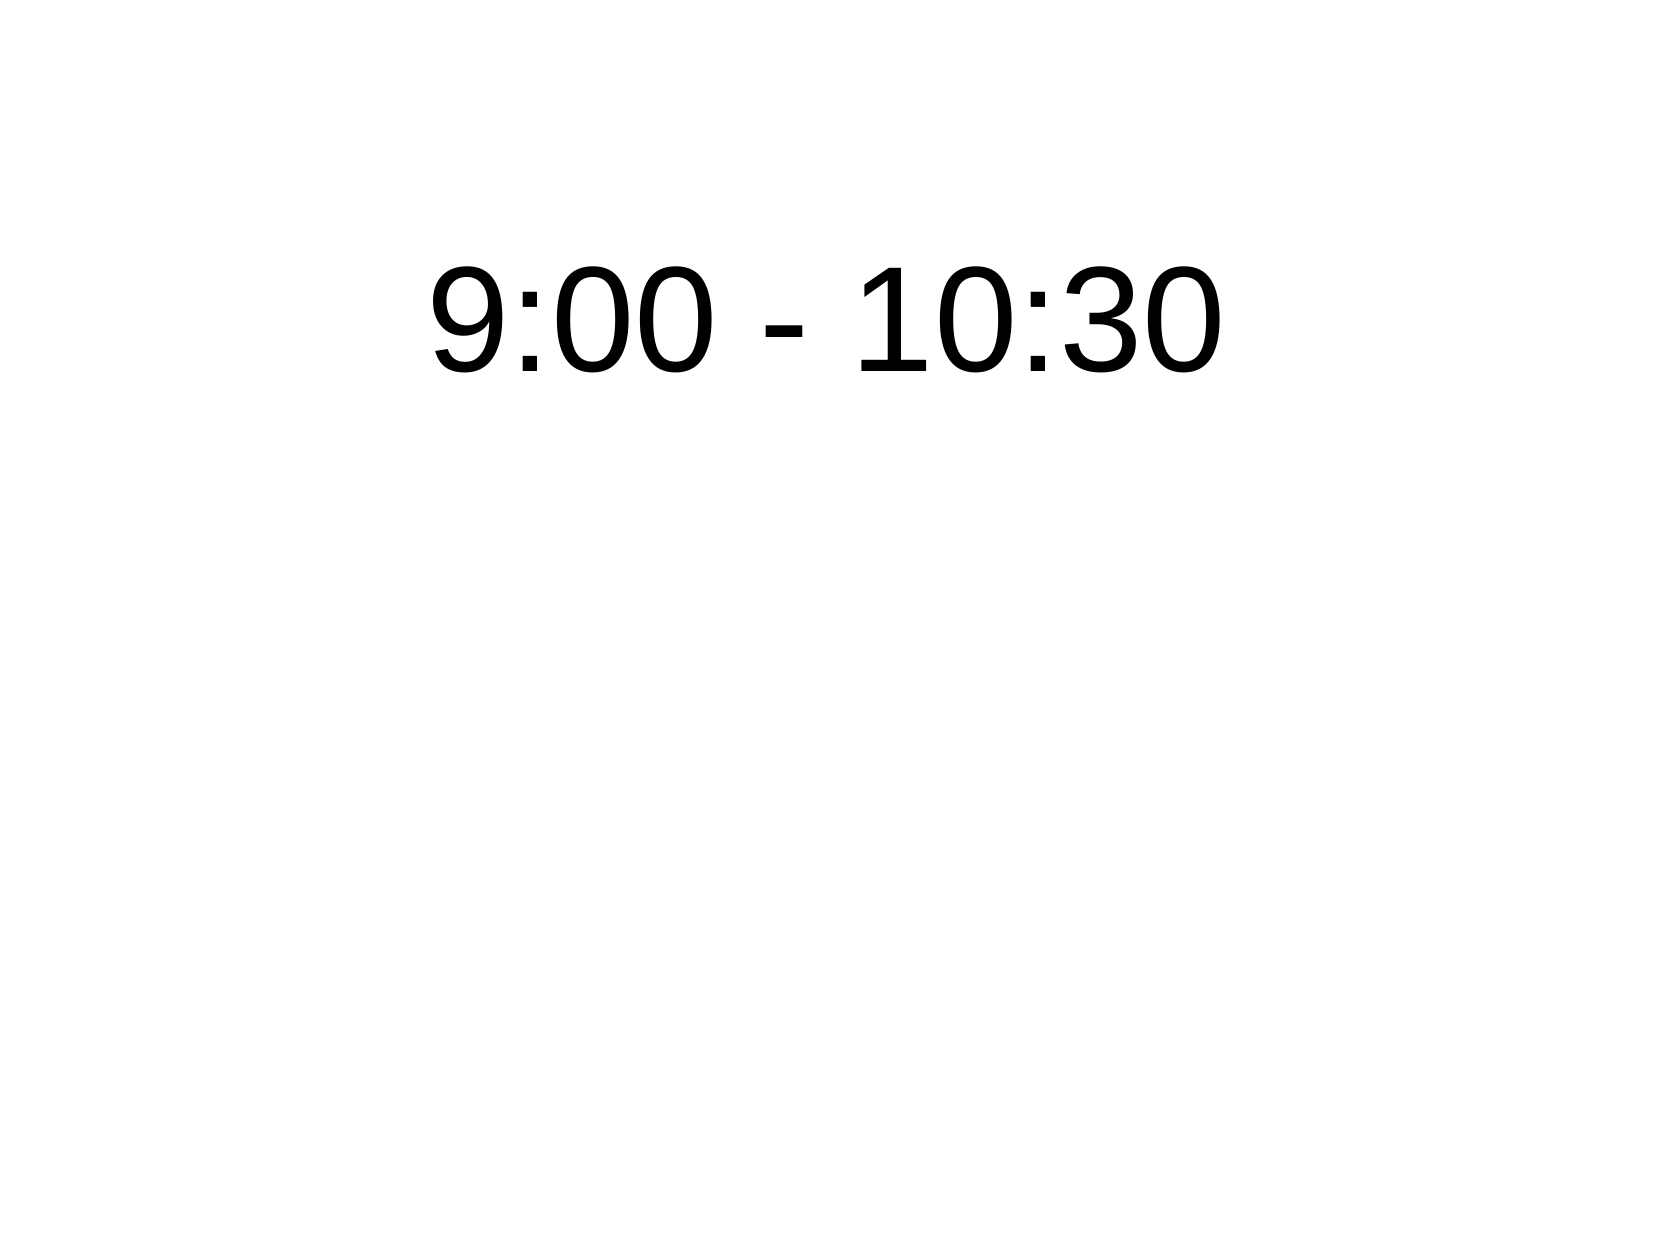

# 9:00 - 10:30 11:00 - 12:30 1:30 - 3:00 3:30 - 5:00